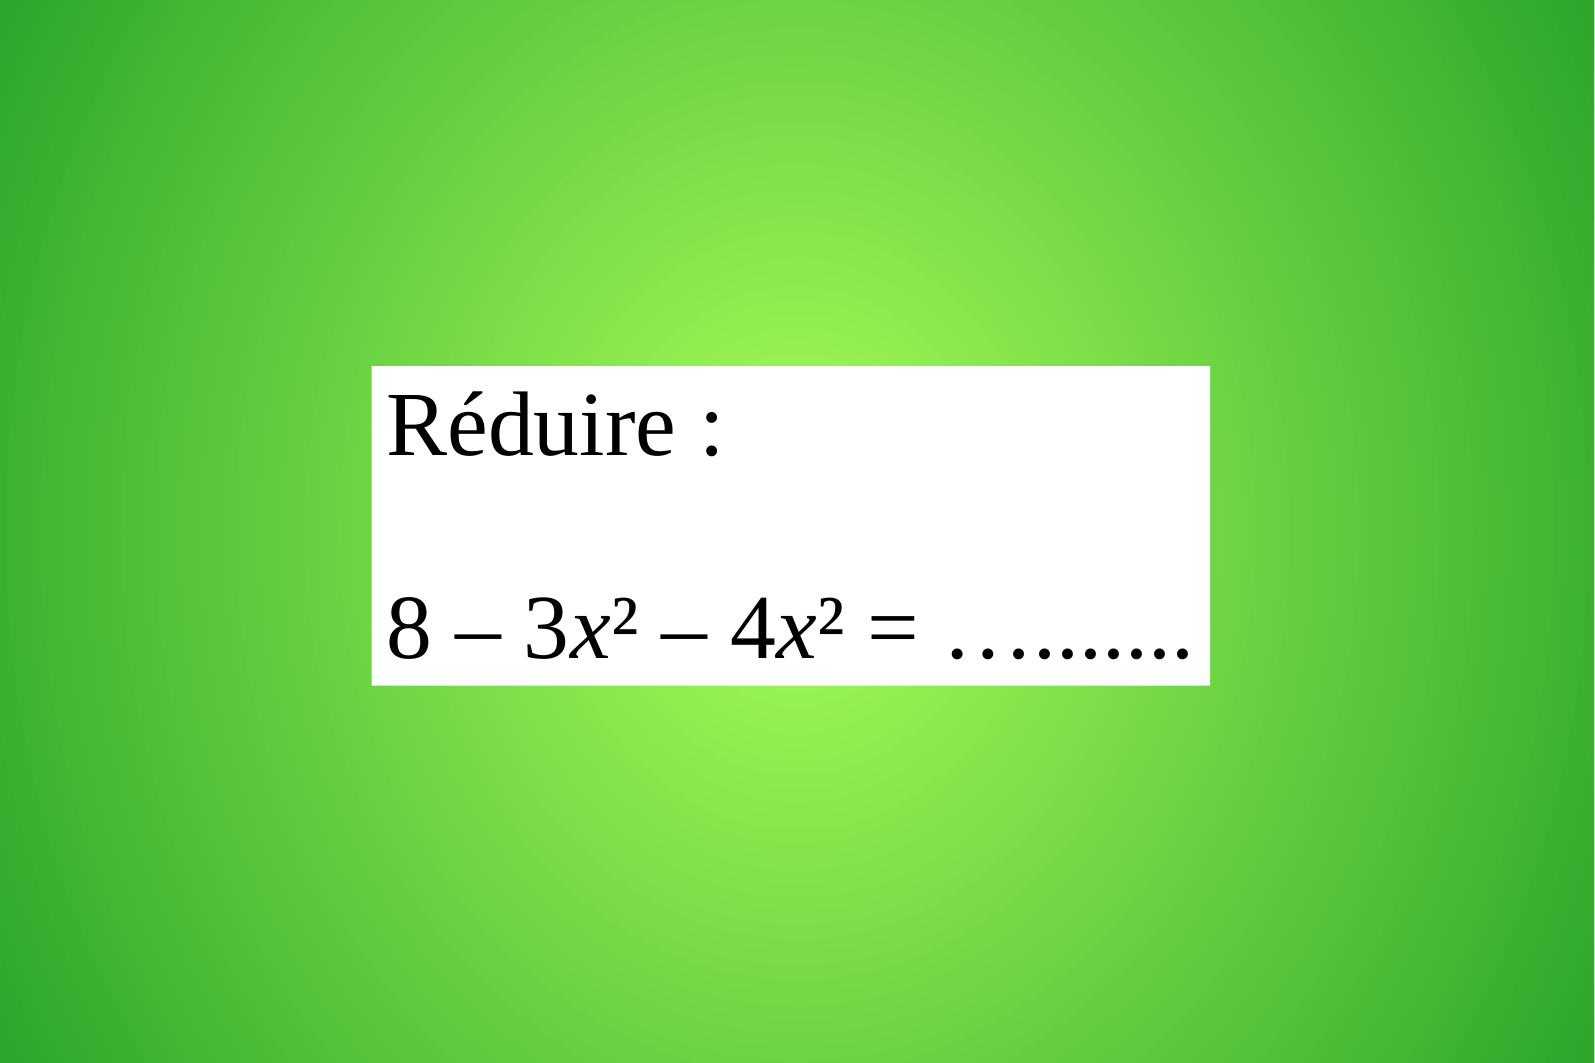

Réduire :
8 – 3x² – 4x² = ….......